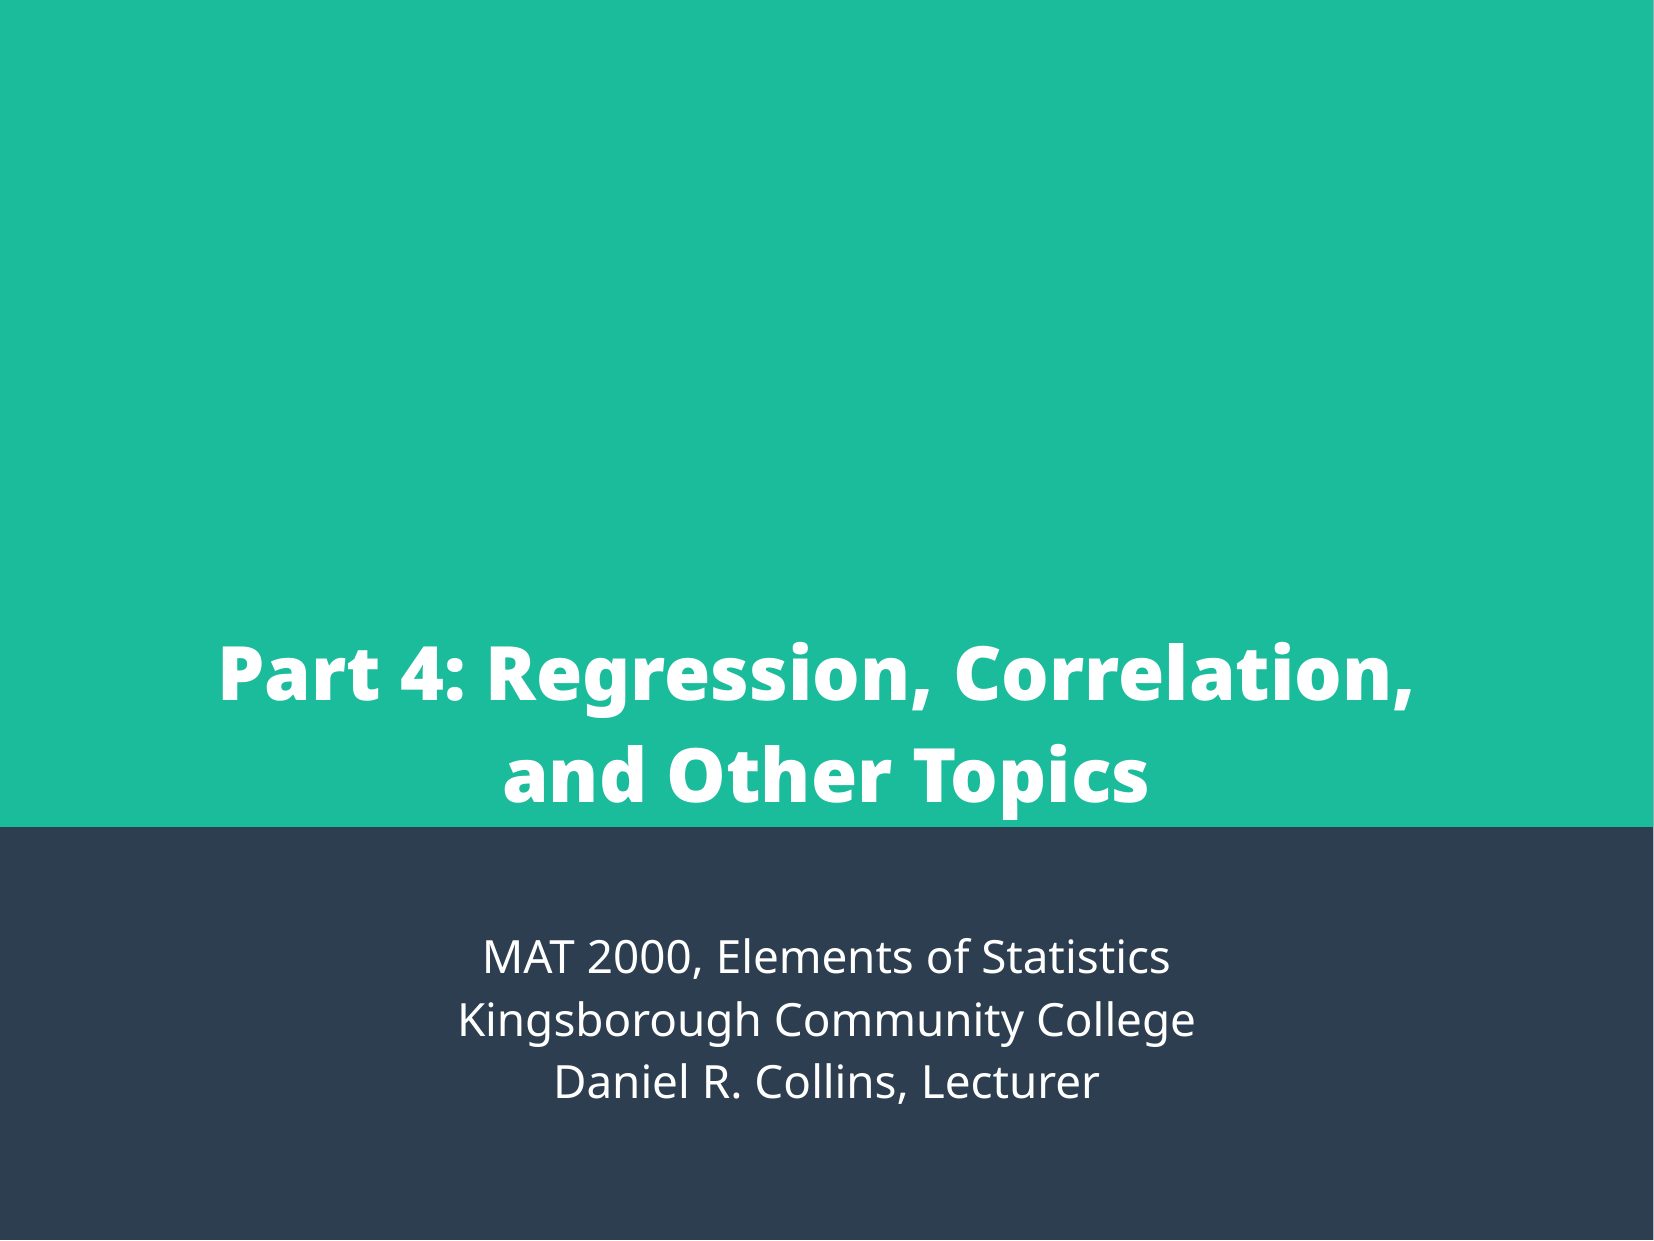

# Part 4: Regression, Correlation, and Other Topics
MAT 2000, Elements of Statistics
Kingsborough Community College
Daniel R. Collins, Lecturer